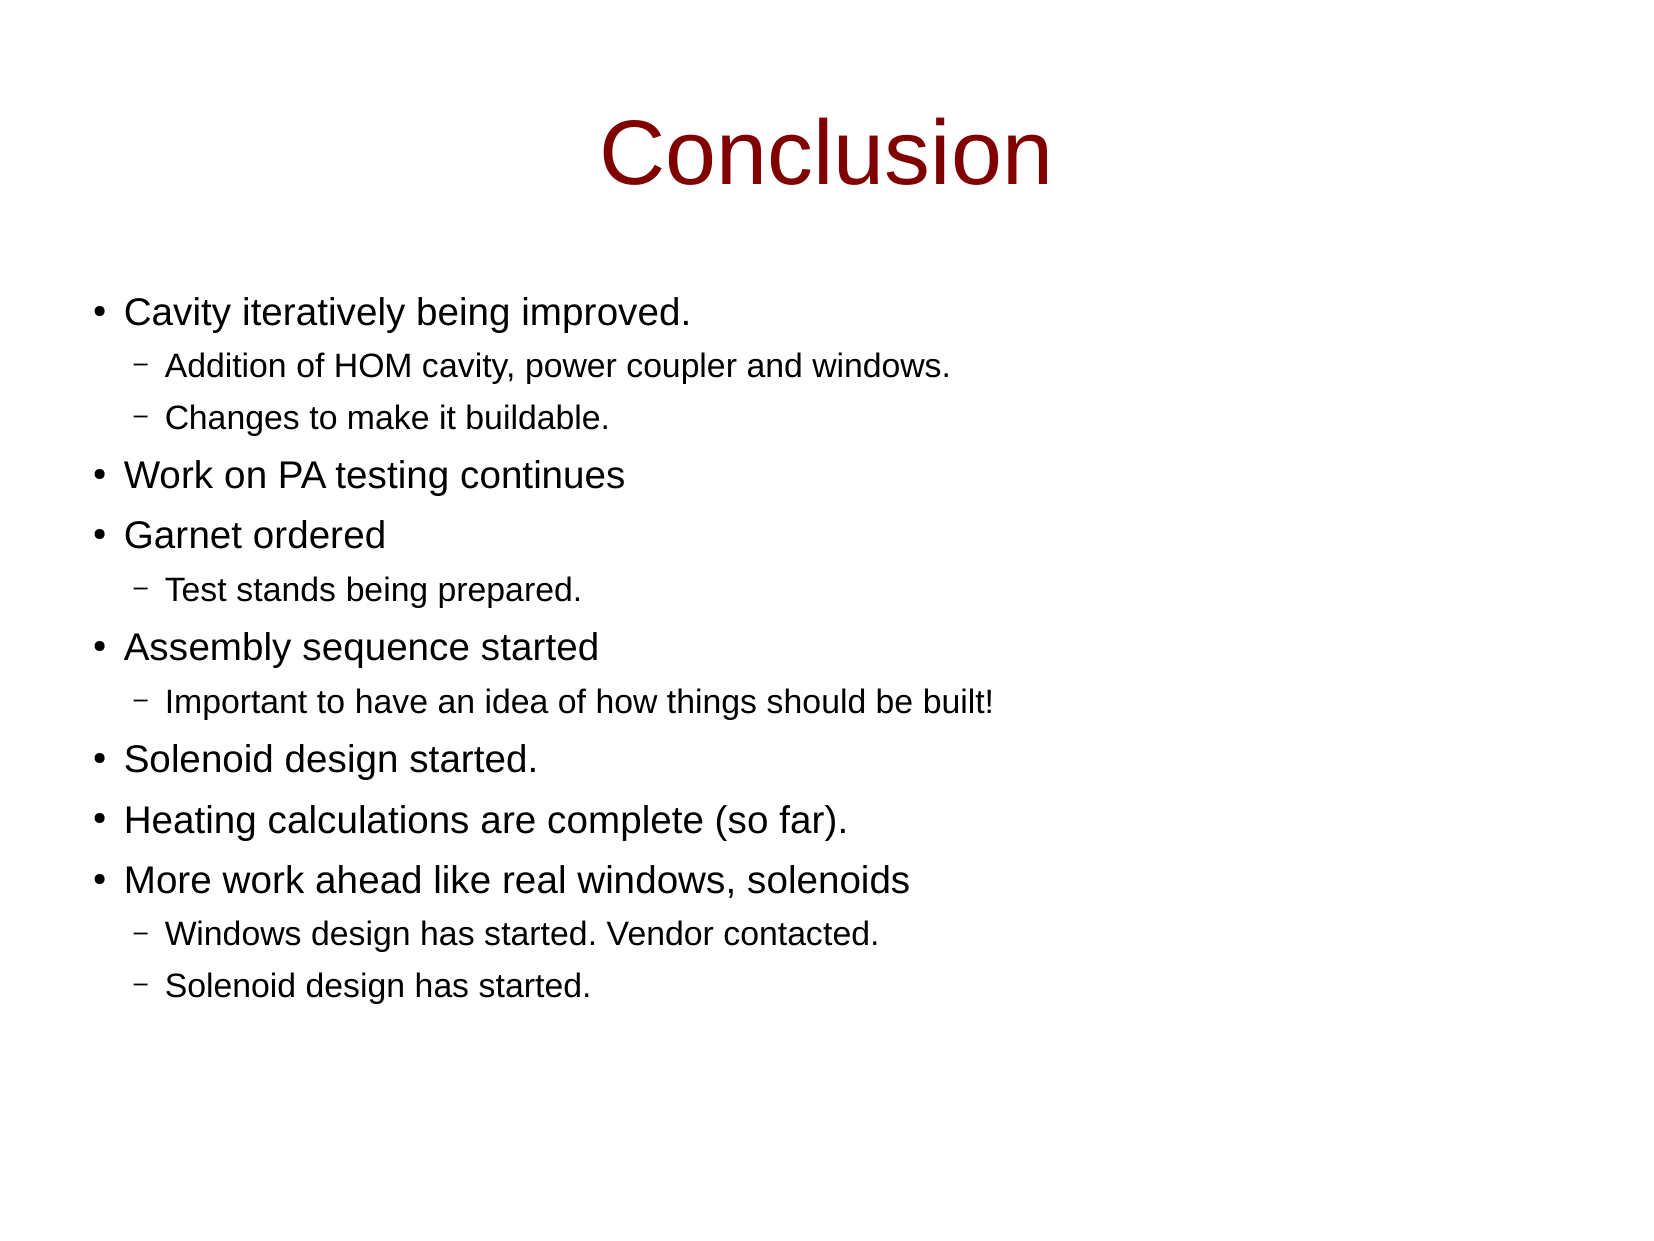

# Conclusion
Cavity iteratively being improved.
Addition of HOM cavity, power coupler and windows.
Changes to make it buildable.
Work on PA testing continues
Garnet ordered
Test stands being prepared.
Assembly sequence started
Important to have an idea of how things should be built!
Solenoid design started.
Heating calculations are complete (so far).
More work ahead like real windows, solenoids
Windows design has started. Vendor contacted.
Solenoid design has started.